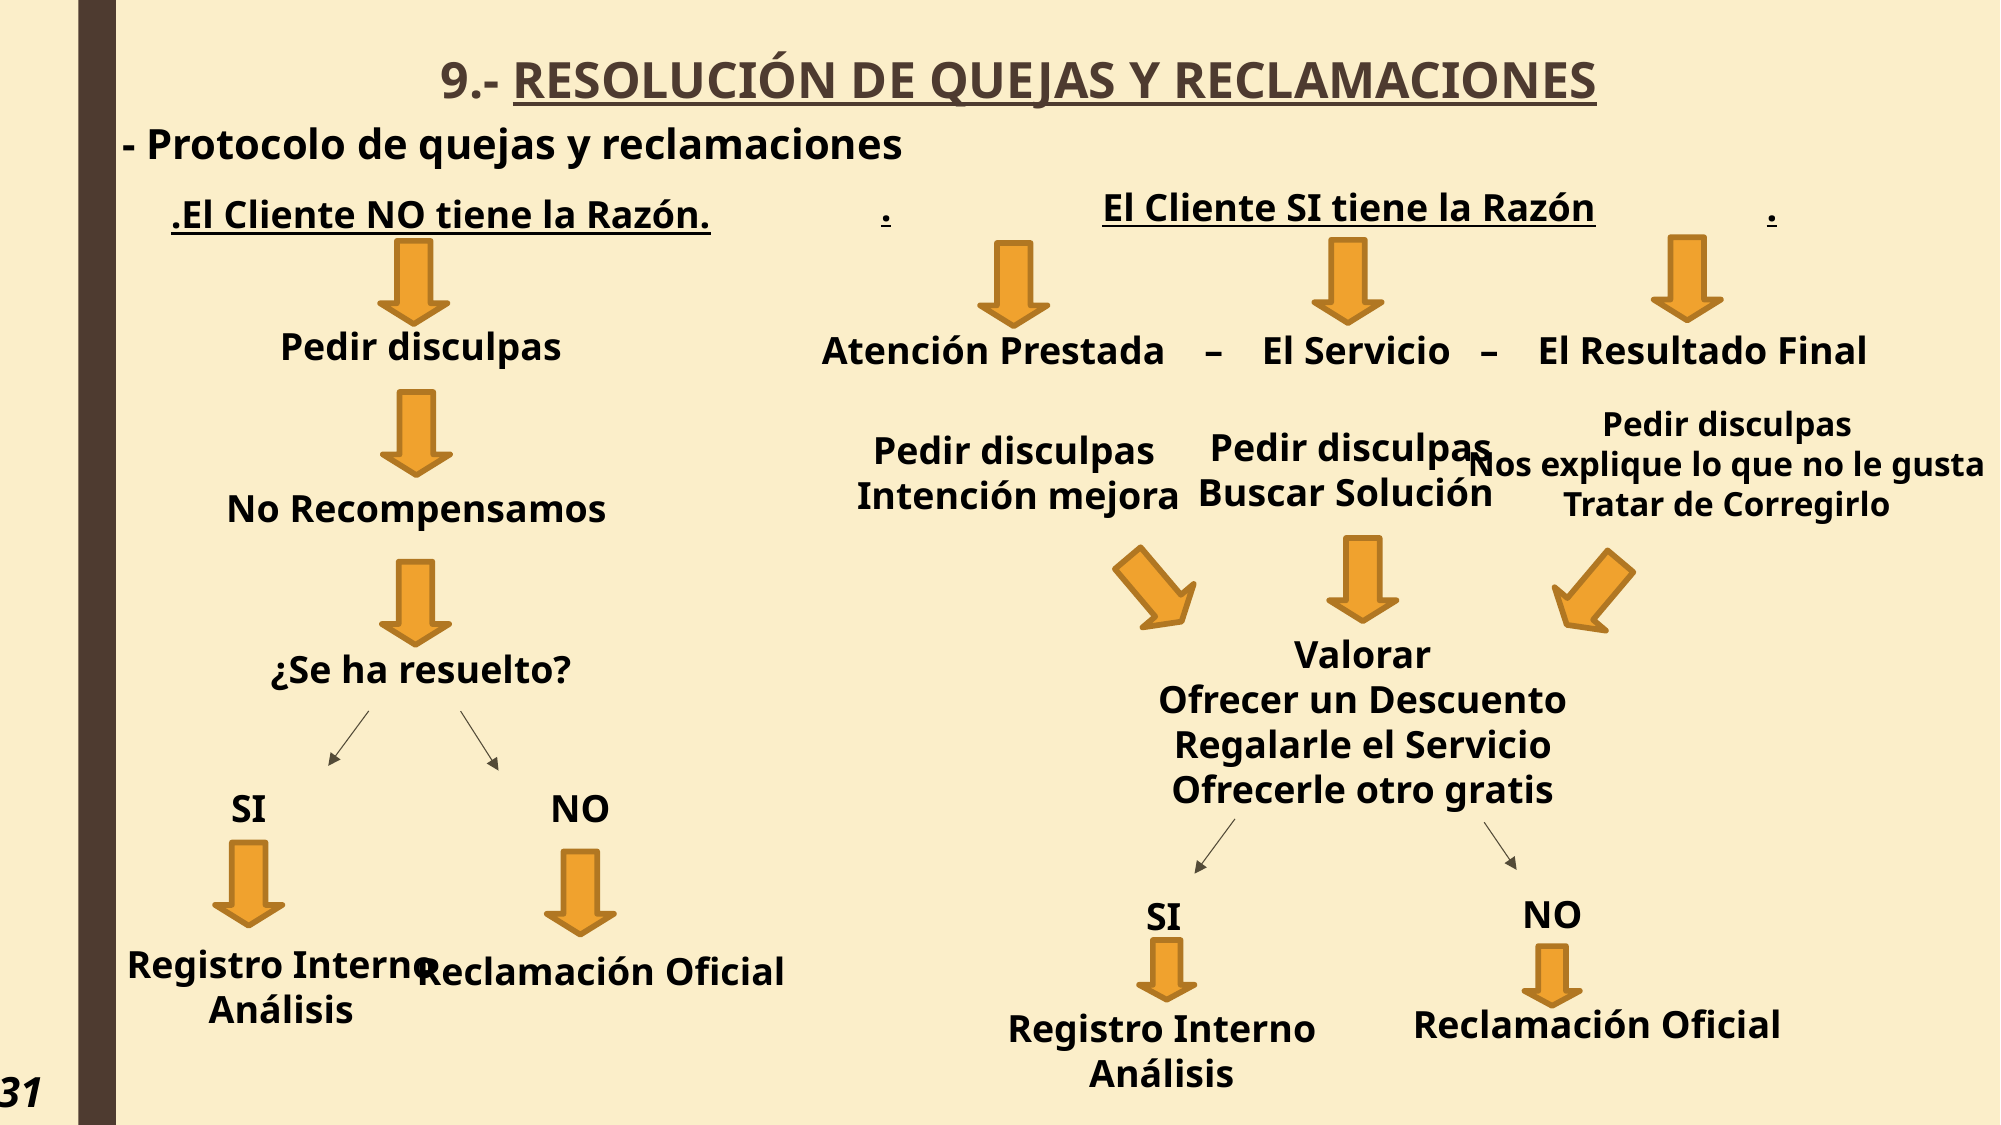

# 9.- RESOLUCIÓN DE QUEJAS Y RECLAMACIONES
- Protocolo de quejas y reclamaciones
.			El Cliente SI tiene la Razón			.
.El Cliente NO tiene la Razón.
Pedir disculpas
Atención Prestada – El Servicio – El Resultado Final
Pedir disculpas
Nos explique lo que no le gusta
Tratar de Corregirlo
Pedir disculpas
Buscar Solución
Pedir disculpas
Intención mejora
No Recompensamos
Valorar
Ofrecer un Descuento
Regalarle el Servicio
Ofrecerle otro gratis
¿Se ha resuelto?
SI
NO
NO
SI
Registro Interno
Análisis
Reclamación Oficial
Reclamación Oficial
Registro Interno
Análisis
31